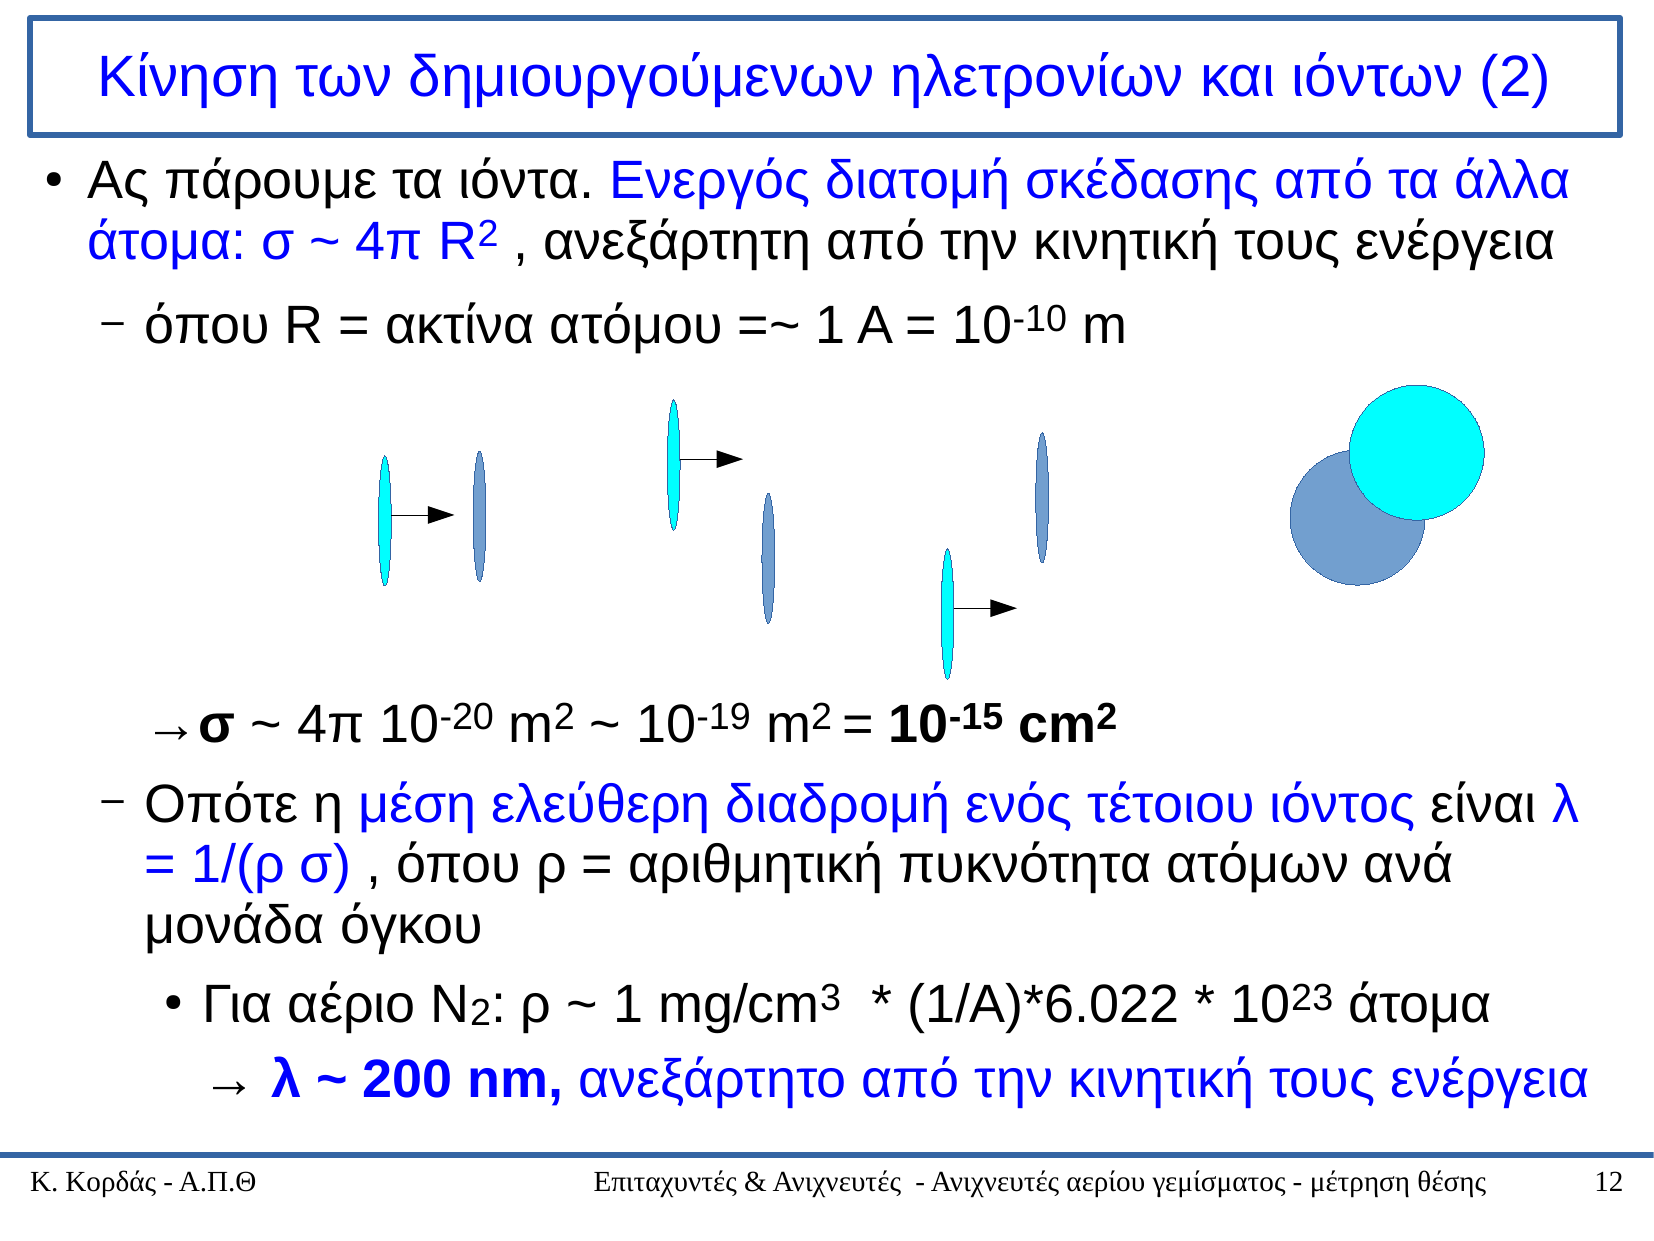

# Κίνηση των δημιουργούμενων ηλετρονίων και ιόντων (2)
Ας πάρουμε τα ιόντα. Ενεργός διατομή σκέδασης από τα άλλα άτομα: σ ~ 4π R2 , ανεξάρτητη από την κινητική τους ενέργεια
όπου R = ακτίνα ατόμου =~ 1 Α = 10-10 m
→σ ~ 4π 10-20 m2 ~ 10-19 m2 = 10-15 cm2
Οπότε η μέση ελεύθερη διαδρομή ενός τέτοιου ιόντος είναι λ = 1/(ρ σ) , όπου ρ = αριθμητική πυκνότητα ατόμων ανά μονάδα όγκου
Για αέριο N2: ρ ~ 1 mg/cm3 * (1/Α)*6.022 * 1023 άτομα
→ λ ~ 200 nm, ανεξάρτητο από την κινητική τους ενέργεια
Κ. Κορδάς - Α.Π.Θ
Επιταχυντές & Ανιχνευτές - Ανιχνευτές αερίου γεμίσματος - μέτρηση θέσης
12